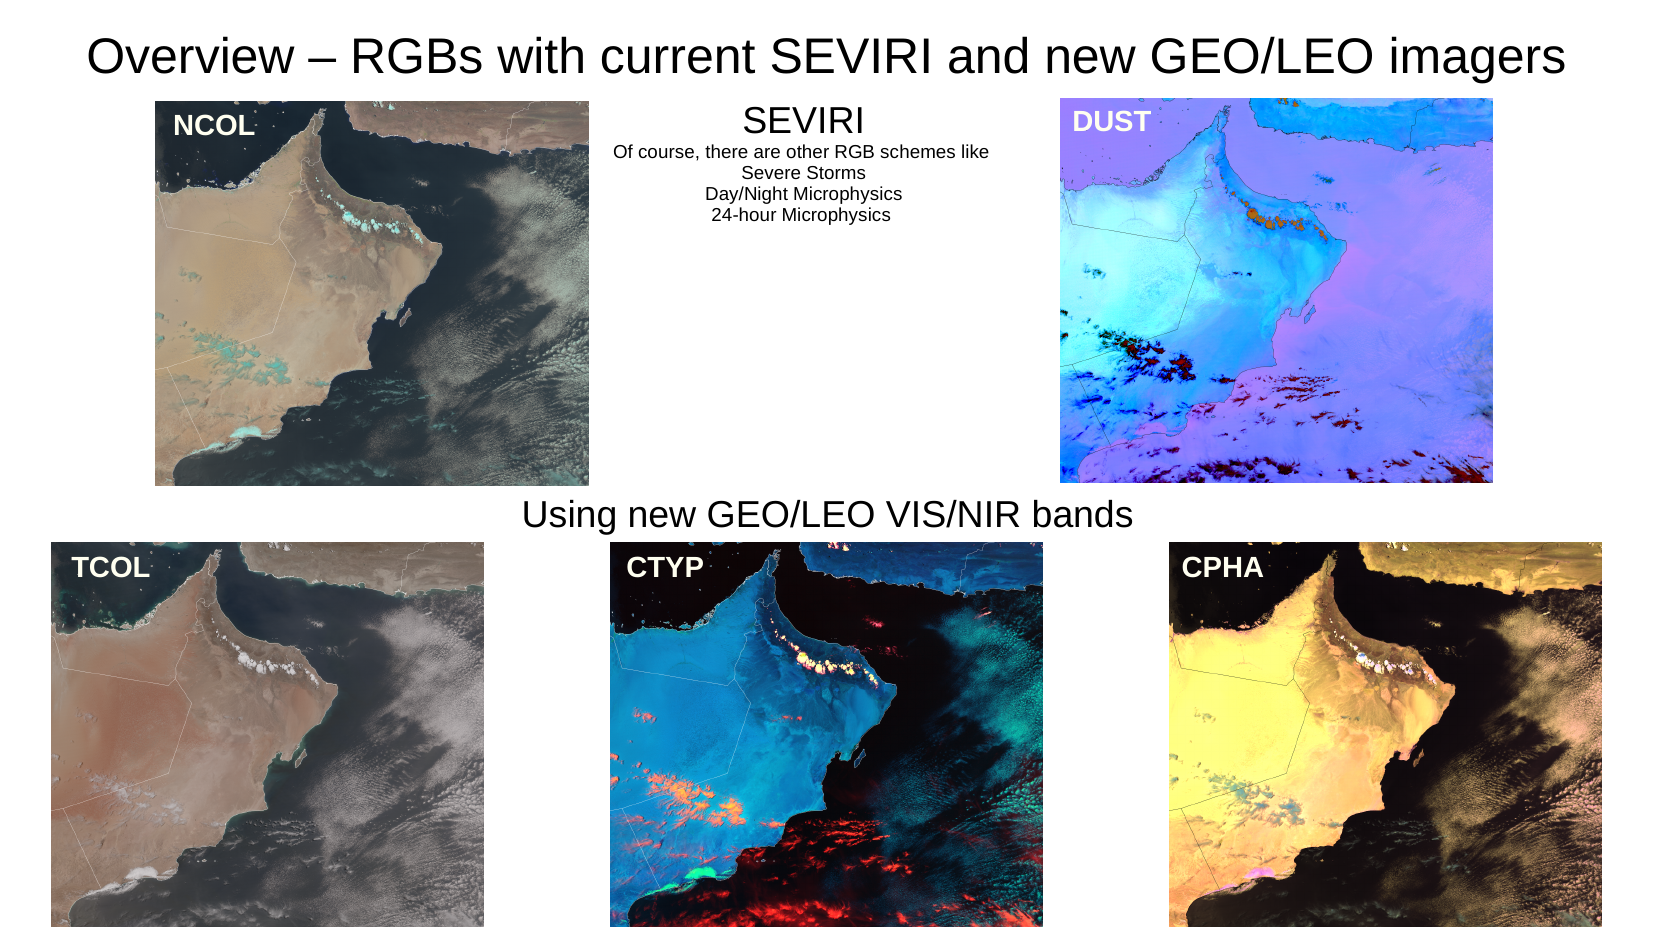

# Overview – RGBs with current SEVIRI and new GEO/LEO imagers
SEVIRI
Of course, there are other RGB schemes like
Severe Storms
Day/Night Microphysics
24-hour Microphysics
DUST
NCOL
Using new GEO/LEO VIS/NIR bands
TCOL
CTYP
CPHA